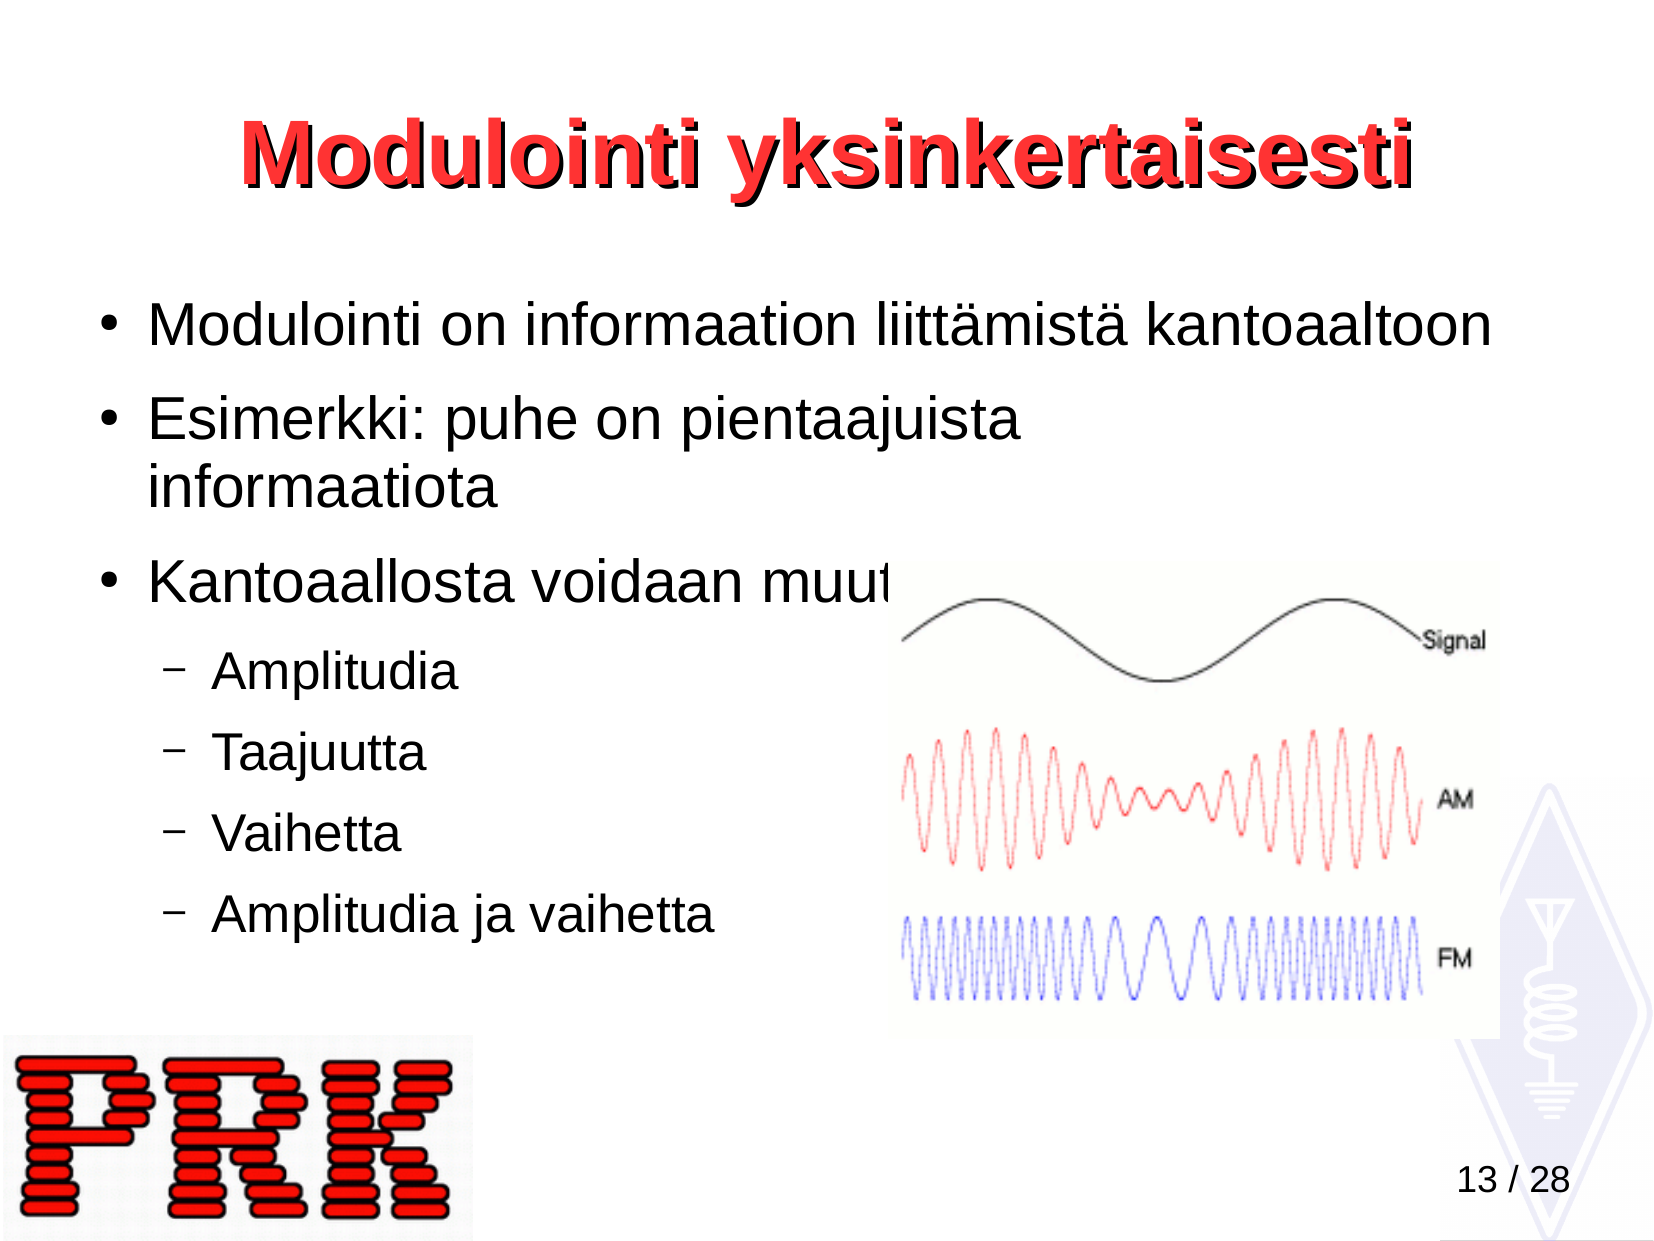

# Modulointi yksinkertaisesti
Modulointi on informaation liittämistä kantoaaltoon
Esimerkki: puhe on pientaajuista
informaatiota
Kantoaallosta voidaan muuttaa:
Amplitudia
Taajuutta
Vaihetta
Amplitudia ja vaihetta
13